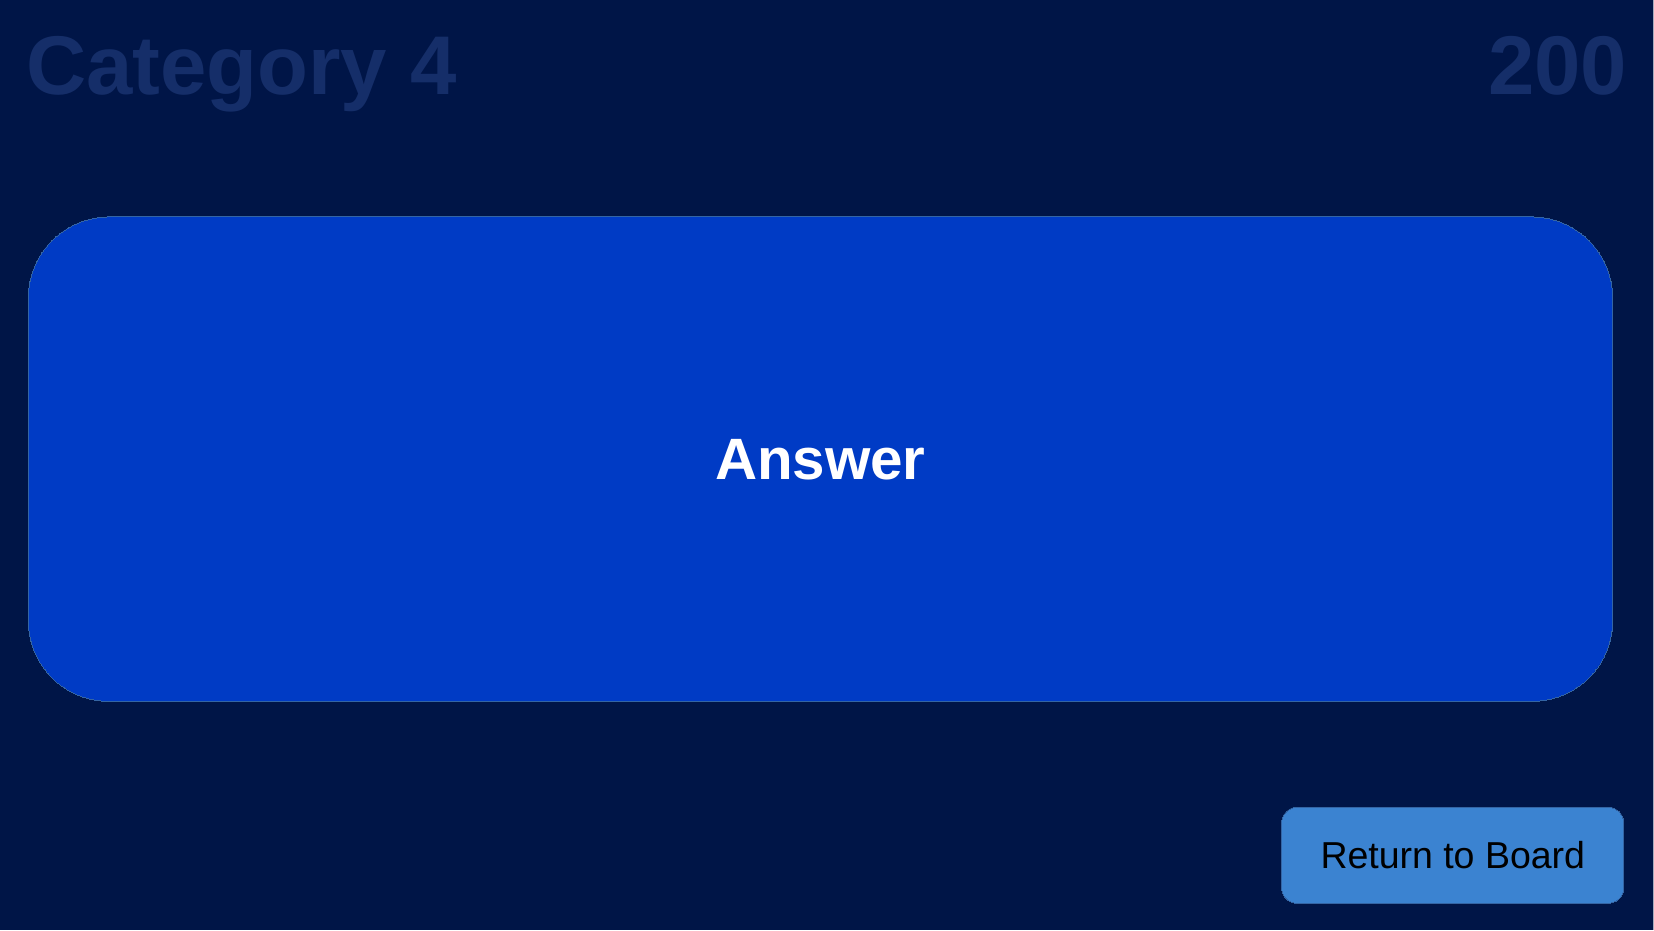

Category 4
200
Answer
Return to Board